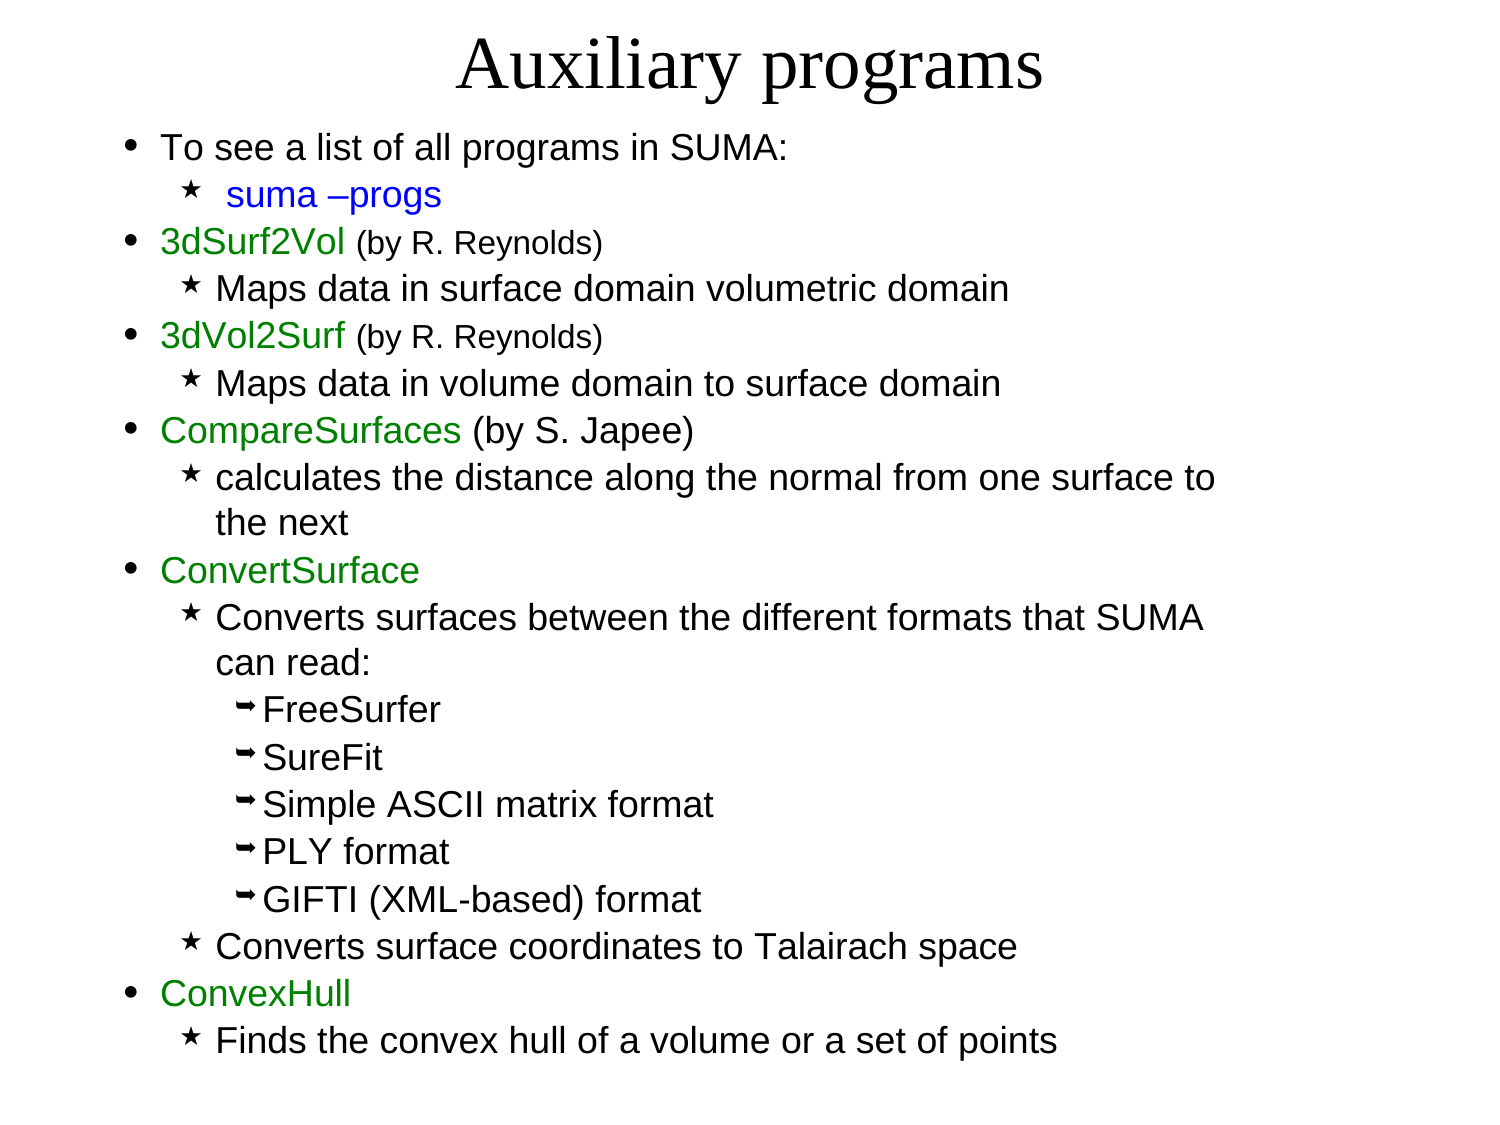

# Auxiliary programs
To see a list of all programs in SUMA:
 suma –progs
3dSurf2Vol (by R. Reynolds)
Maps data in surface domain volumetric domain
3dVol2Surf (by R. Reynolds)
Maps data in volume domain to surface domain
CompareSurfaces (by S. Japee)
calculates the distance along the normal from one surface to the next
ConvertSurface
Converts surfaces between the different formats that SUMA can read:
FreeSurfer
SureFit
Simple ASCII matrix format
PLY format
GIFTI (XML-based) format
Converts surface coordinates to Talairach space
ConvexHull
Finds the convex hull of a volume or a set of points